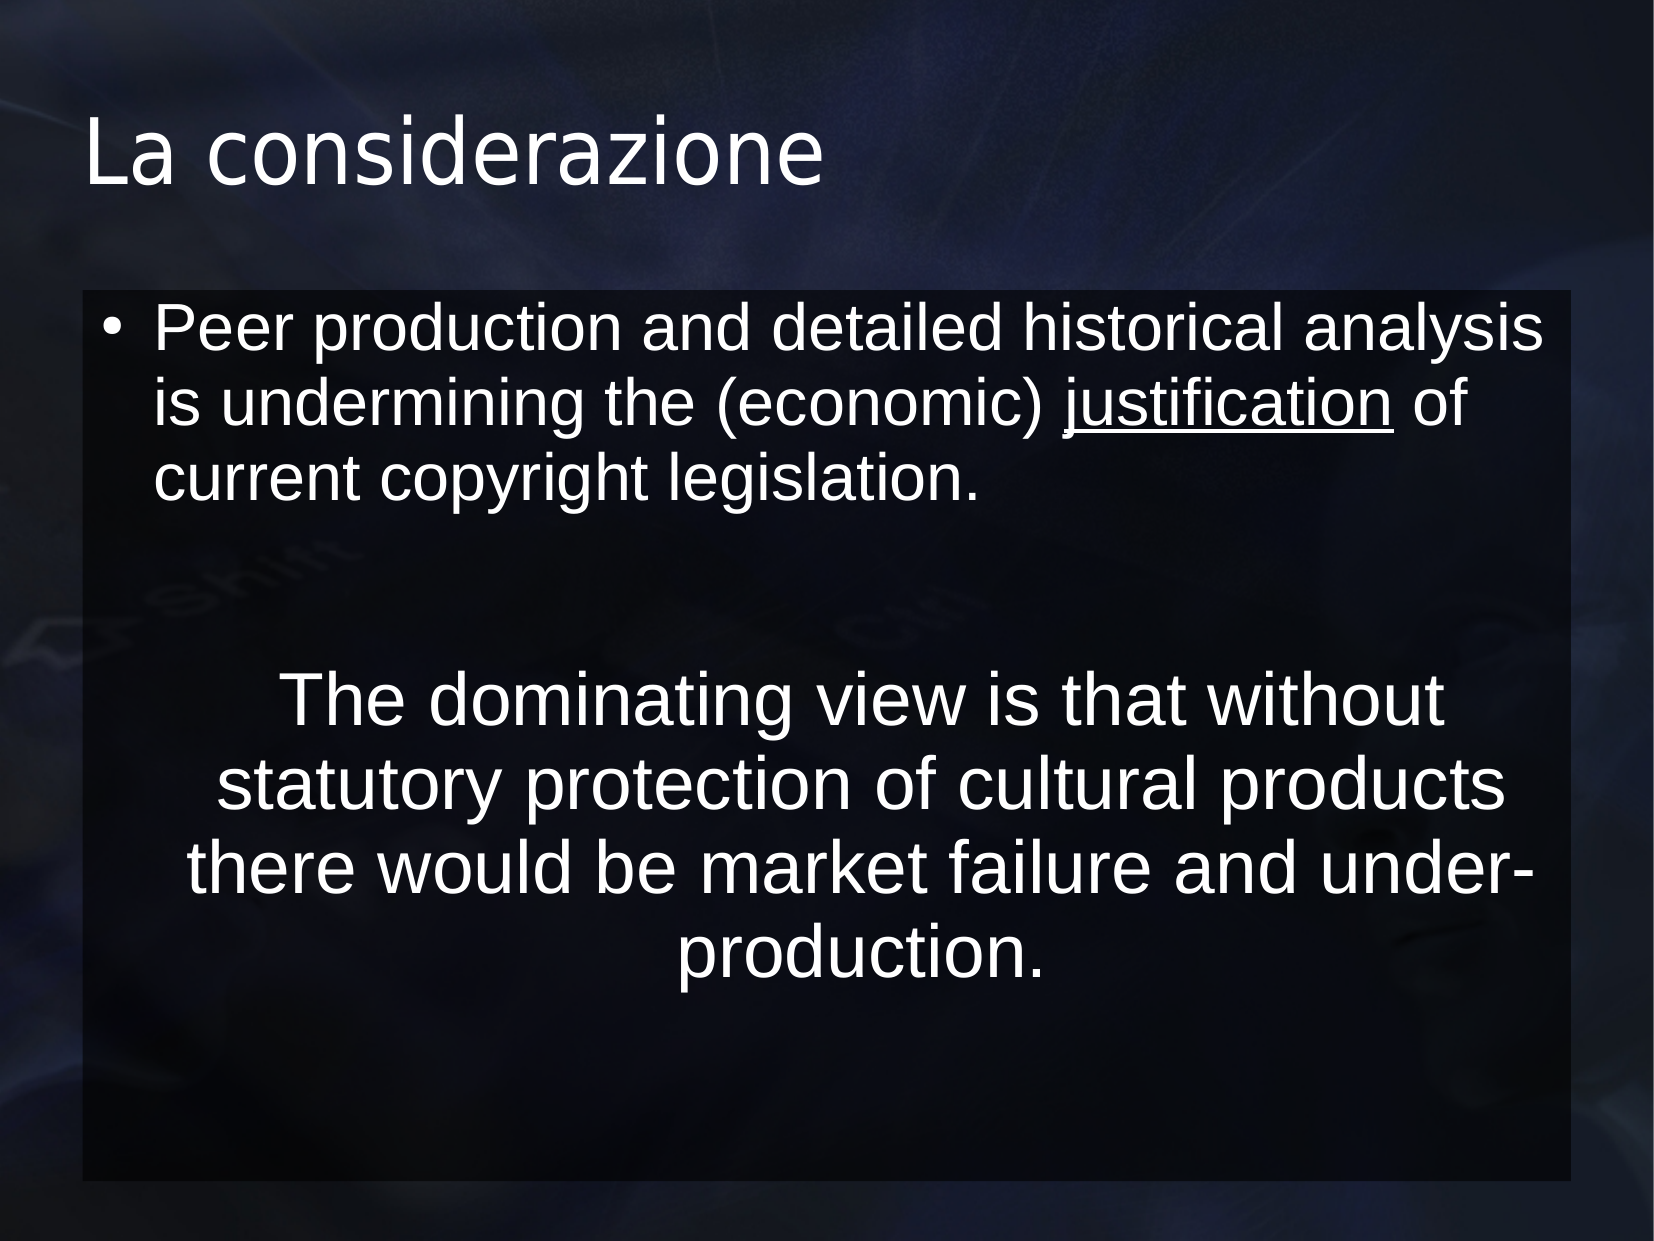

# La considerazione
Peer production and detailed historical analysis is undermining the (economic) justification of current copyright legislation.
The dominating view is that without statutory protection of cultural products there would be market failure and under-production.